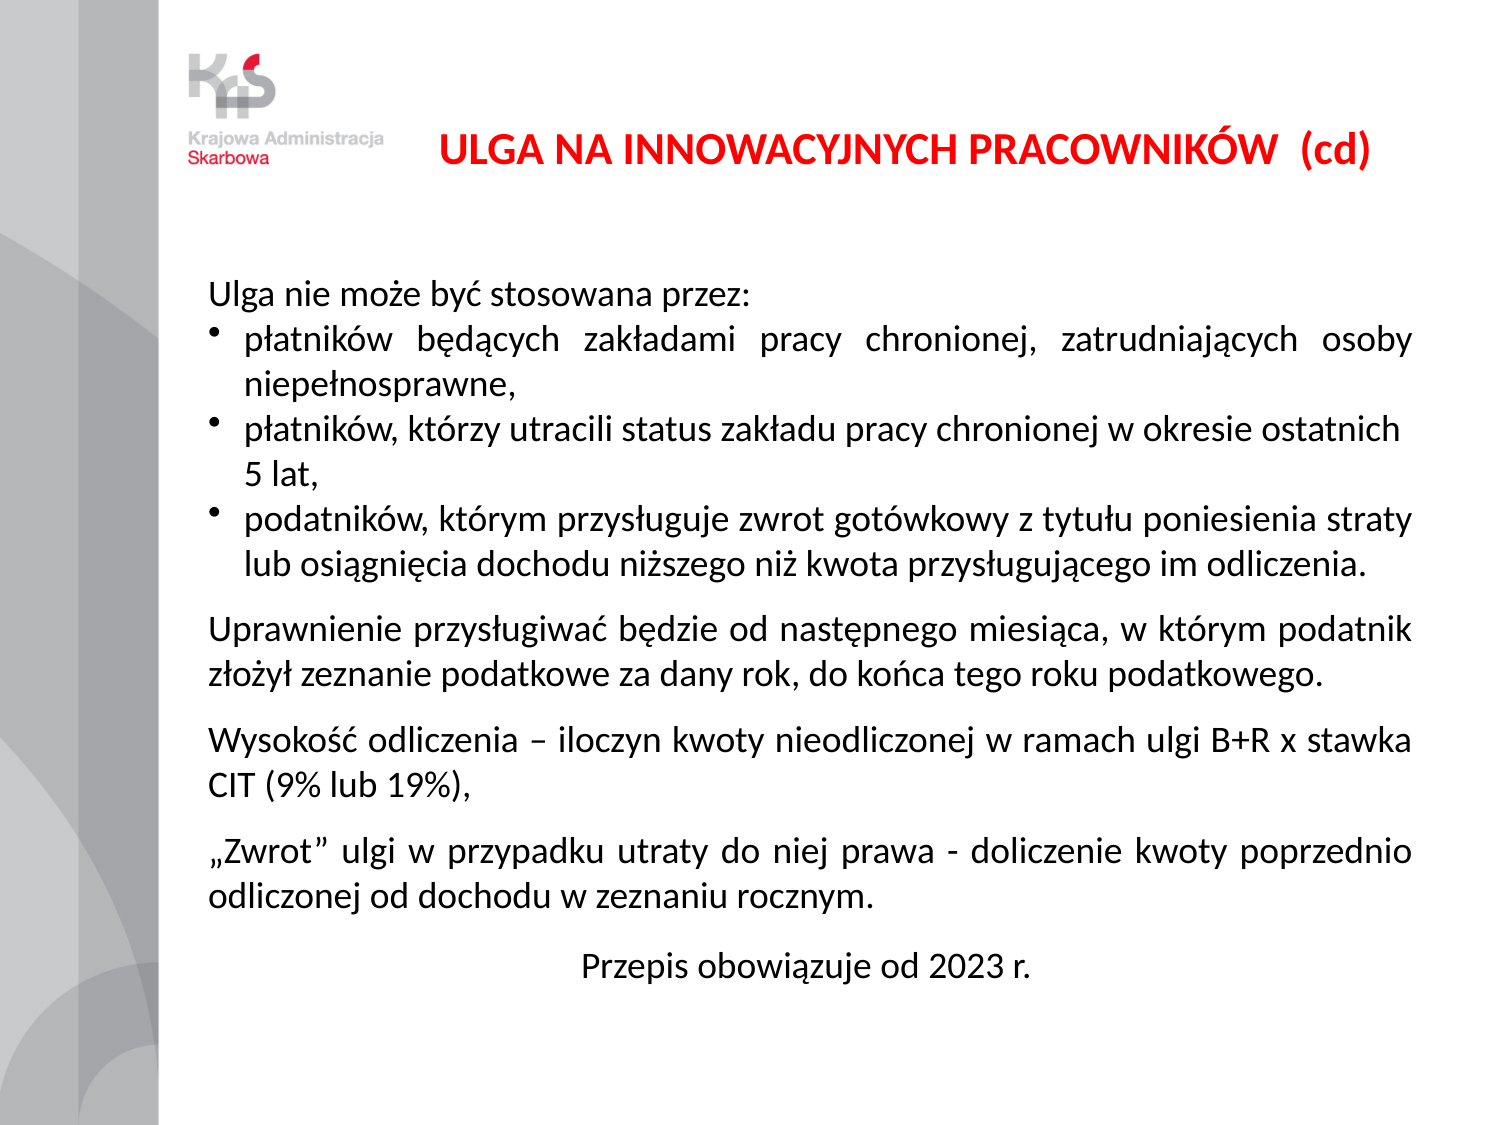

# ULGA NA INNOWACYJNYCH PRACOWNIKÓW (cd)
Ulga nie może być stosowana przez:
płatników będących zakładami pracy chronionej, zatrudniających osoby niepełnosprawne,
płatników, którzy utracili status zakładu pracy chronionej w okresie ostatnich 5 lat,
podatników, którym przysługuje zwrot gotówkowy z tytułu poniesienia straty lub osiągnięcia dochodu niższego niż kwota przysługującego im odliczenia.
Uprawnienie przysługiwać będzie od następnego miesiąca, w którym podatnik złożył zeznanie podatkowe za dany rok, do końca tego roku podatkowego.
Wysokość odliczenia – iloczyn kwoty nieodliczonej w ramach ulgi B+R x stawka CIT (9% lub 19%),
„Zwrot” ulgi w przypadku utraty do niej prawa - doliczenie kwoty poprzednio odliczonej od dochodu w zeznaniu rocznym.
Przepis obowiązuje od 2023 r.